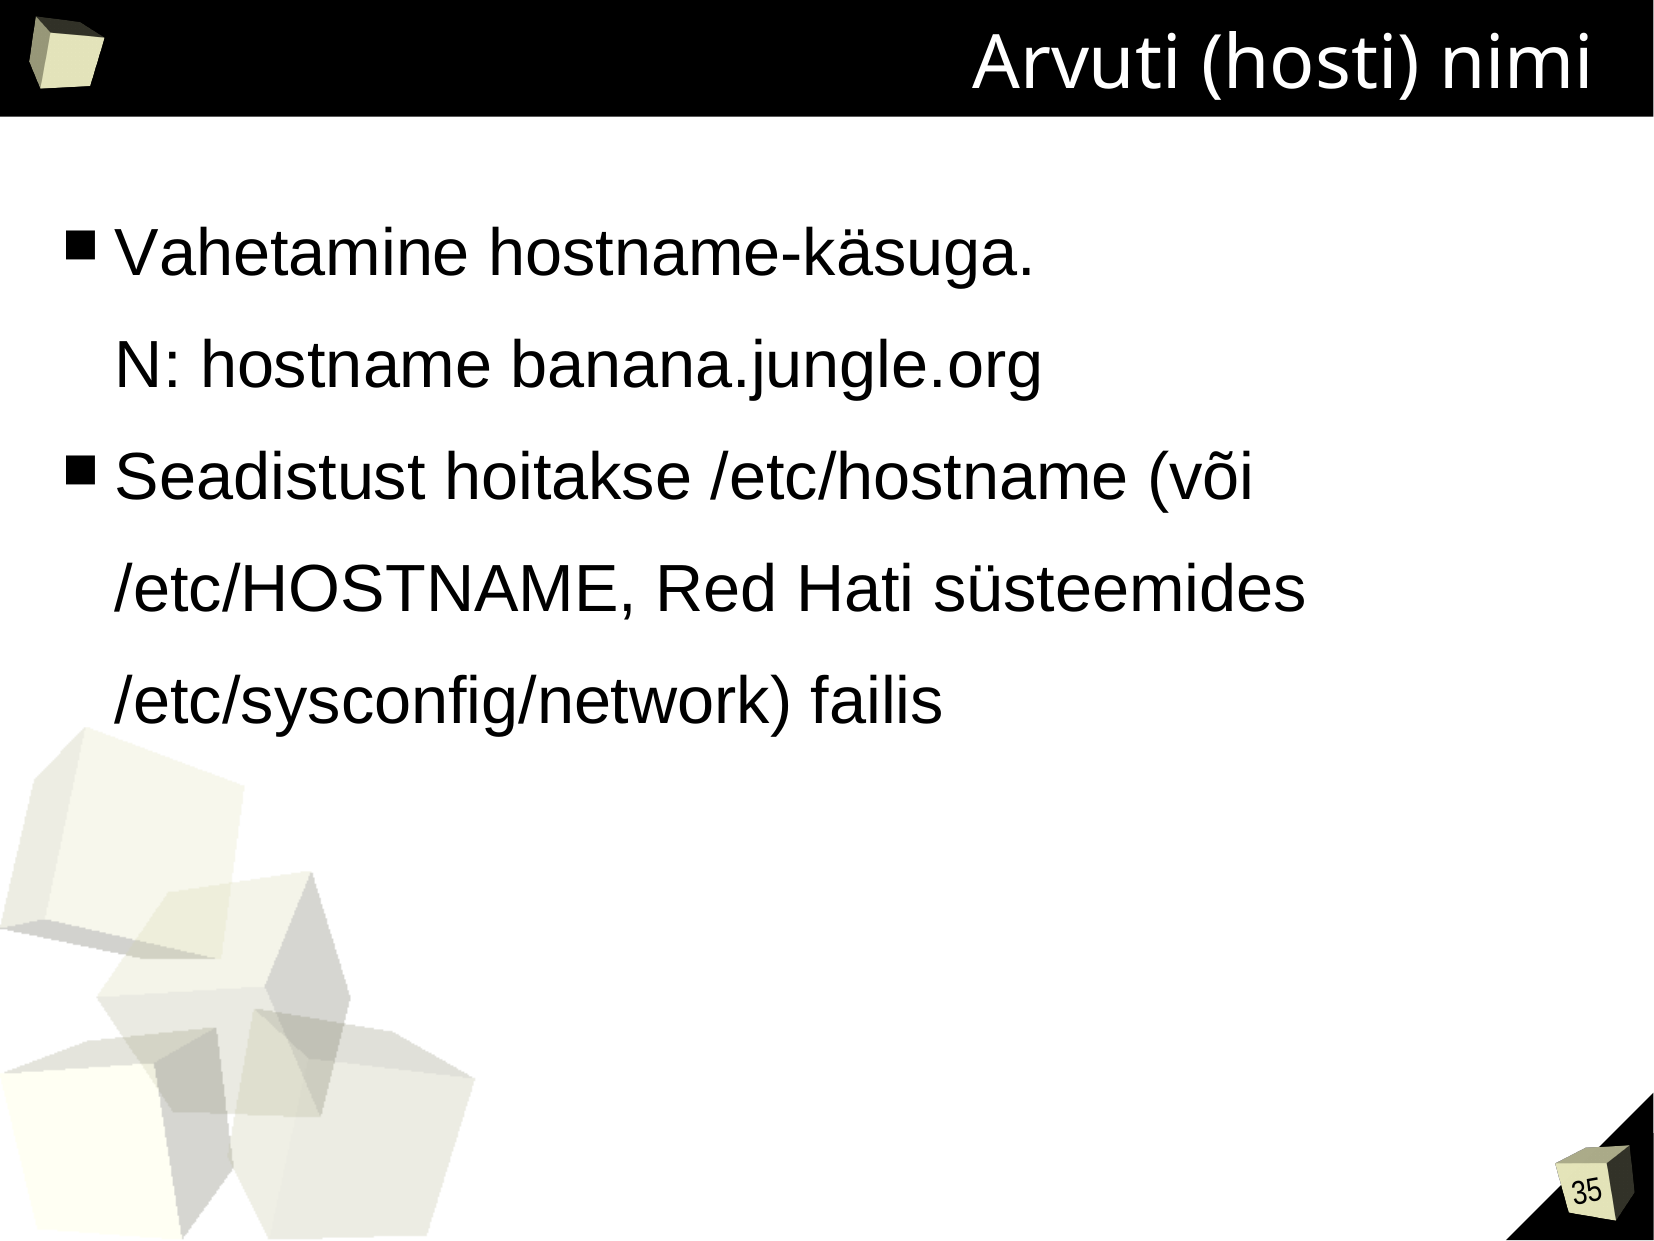

# Arvuti (hosti) nimi
Vahetamine hostname-käsuga.
N: hostname banana.jungle.org
Seadistust hoitakse /etc/hostname (või /etc/HOSTNAME, Red Hati süsteemides /etc/sysconfig/network) failis